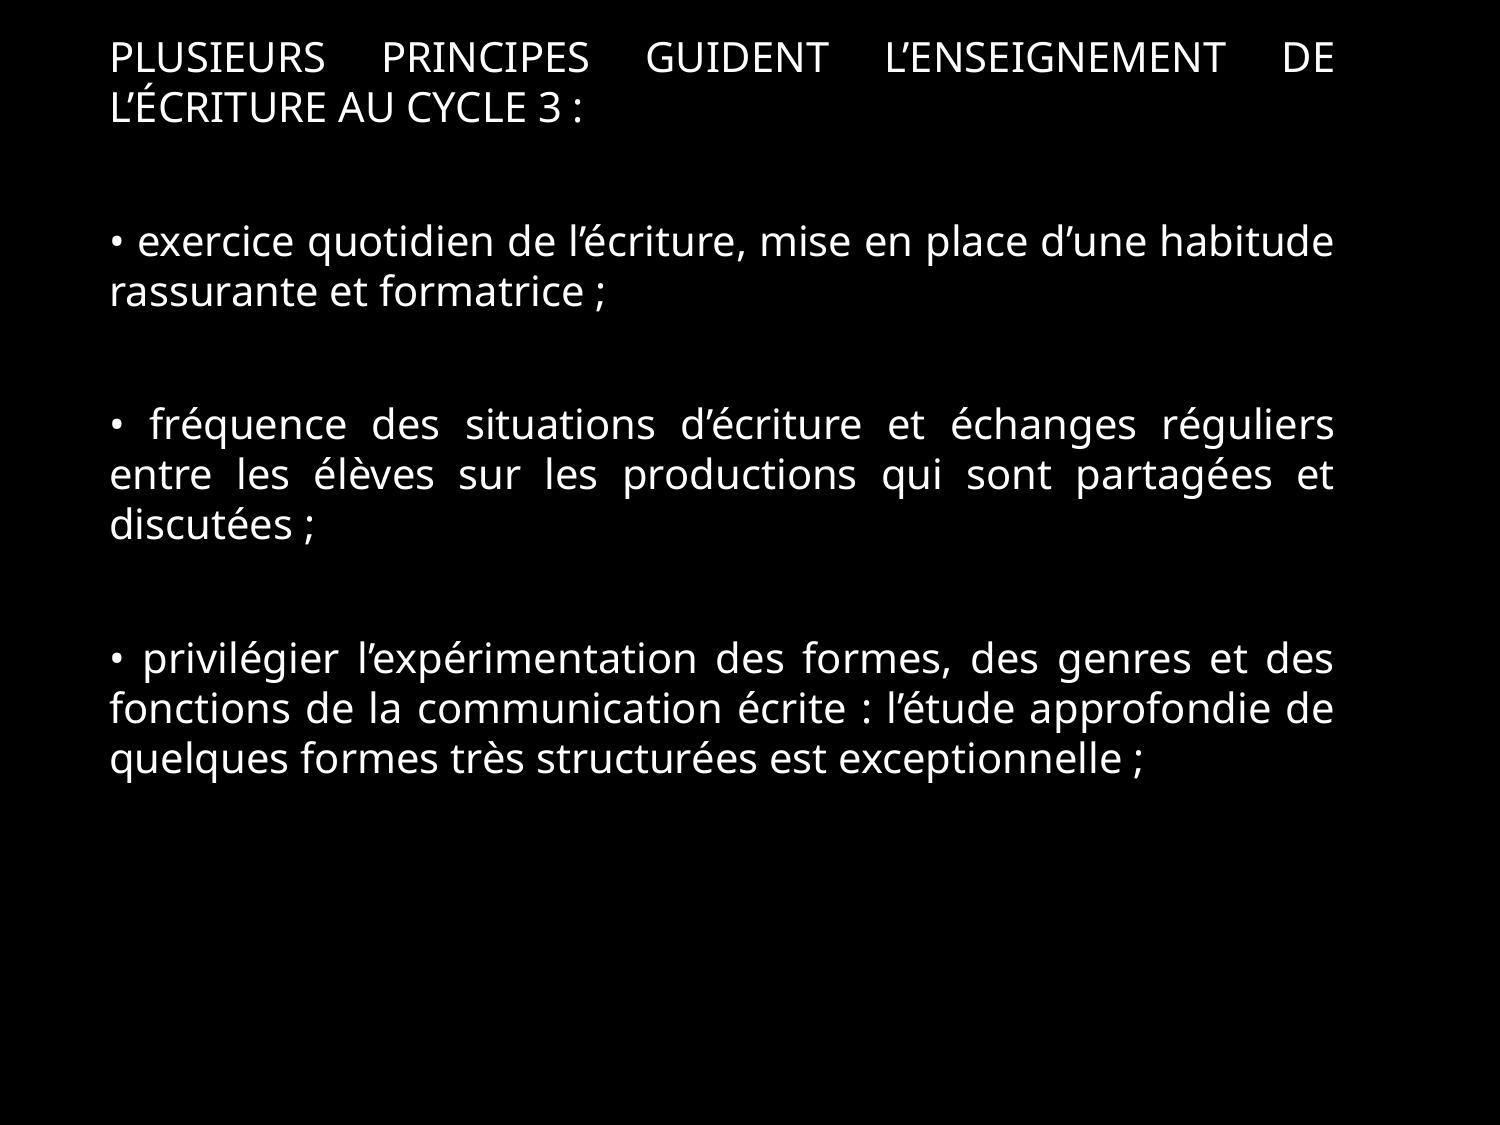

# PLUSIEURS PRINCIPES GUIDENT L’ENSEIGNEMENT DE L’ÉCRITURE AU CYCLE 3 :
• exercice quotidien de l’écriture, mise en place d’une habitude rassurante et formatrice ;
• fréquence des situations d’écriture et échanges réguliers entre les élèves sur les productions qui sont partagées et discutées ;
• privilégier l’expérimentation des formes, des genres et des fonctions de la communication écrite : l’étude approfondie de quelques formes très structurées est exceptionnelle ;